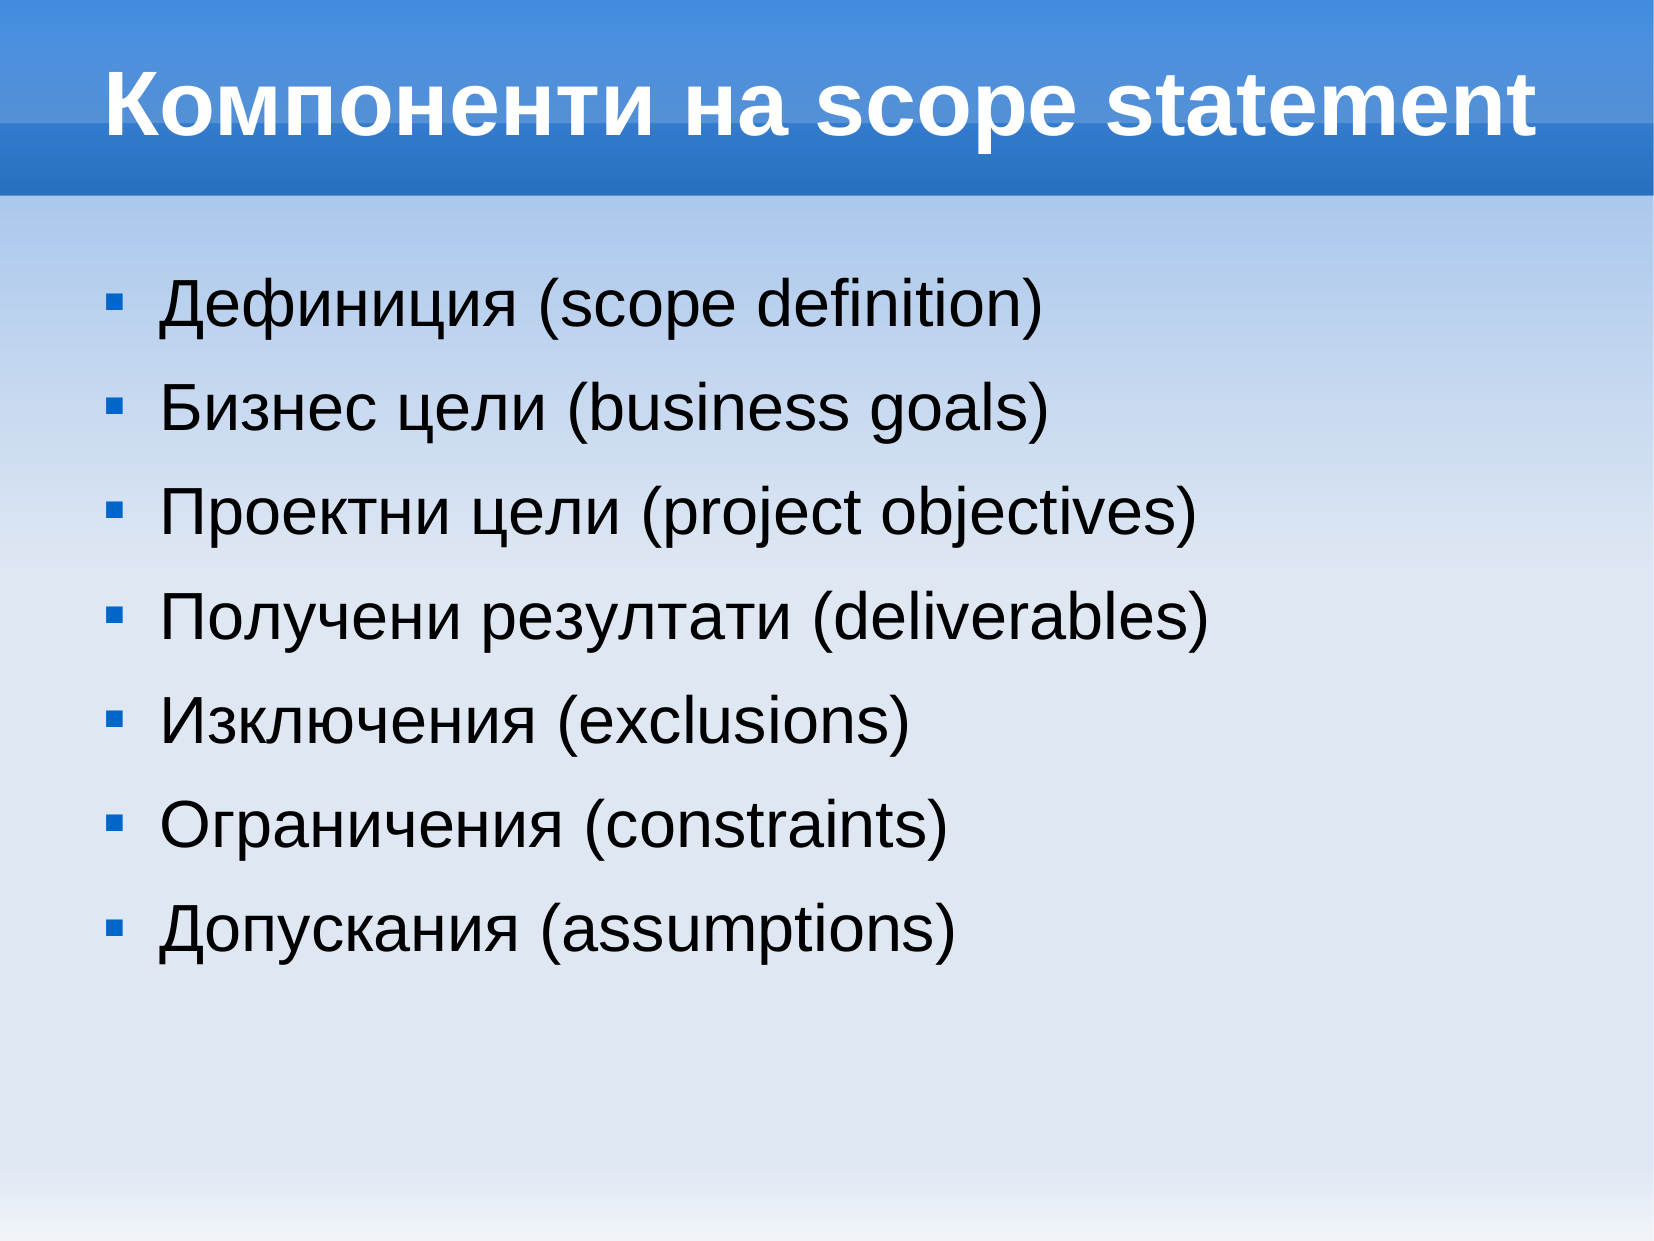

# Компоненти на scope statement
Дефиниция (scope definition)
Бизнес цели (business goals)
Проектни цели (project objectives)
Получени резултати (deliverables)
Изключения (exclusions)
Ограничения (constraints)
Допускания (assumptions)